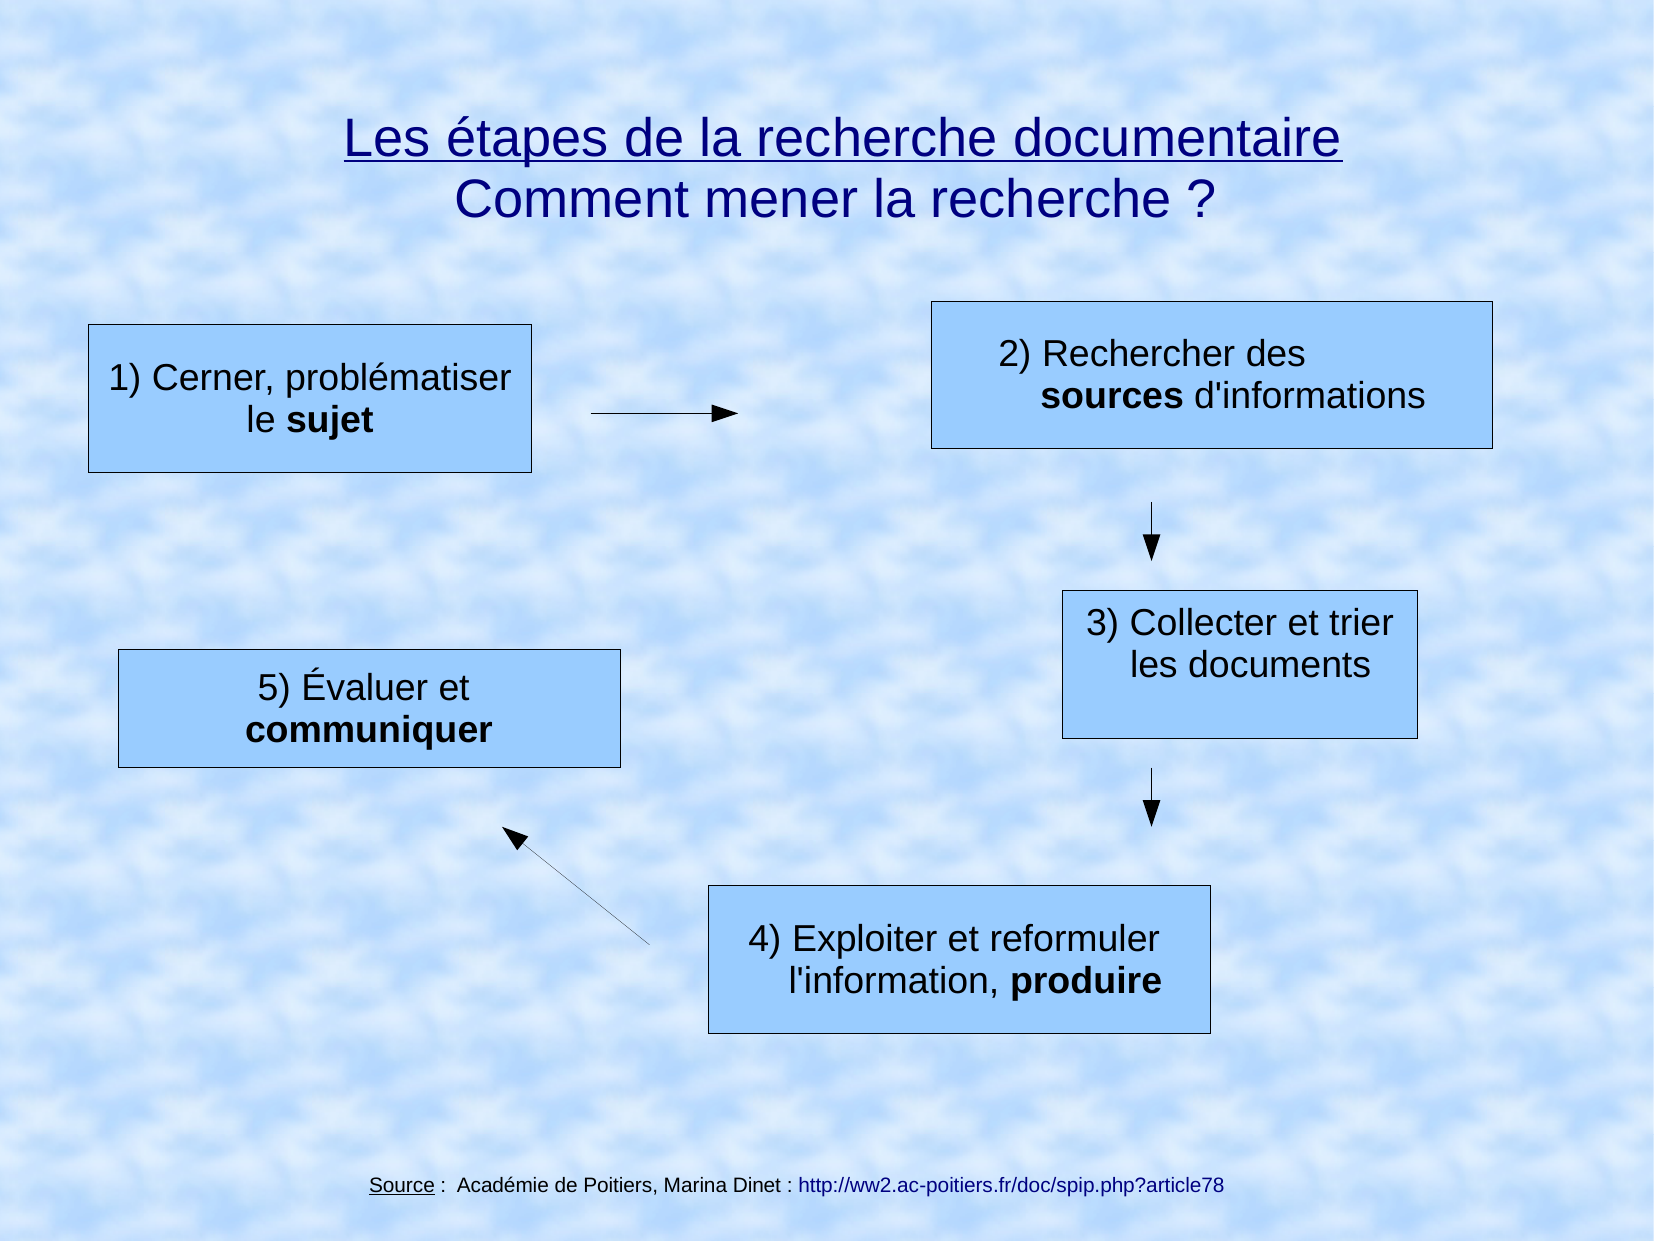

Les étapes de la recherche documentaire
Comment mener la recherche ?
2) Rechercher des
 sources d'informations
1) Cerner, problématiser
le sujet
3) Collecter et trier
 les documents
5) Évaluer et
communiquer
4) Exploiter et reformuler
 l'information, produire
Source : Académie de Poitiers, Marina Dinet : http://ww2.ac-poitiers.fr/doc/spip.php?article78